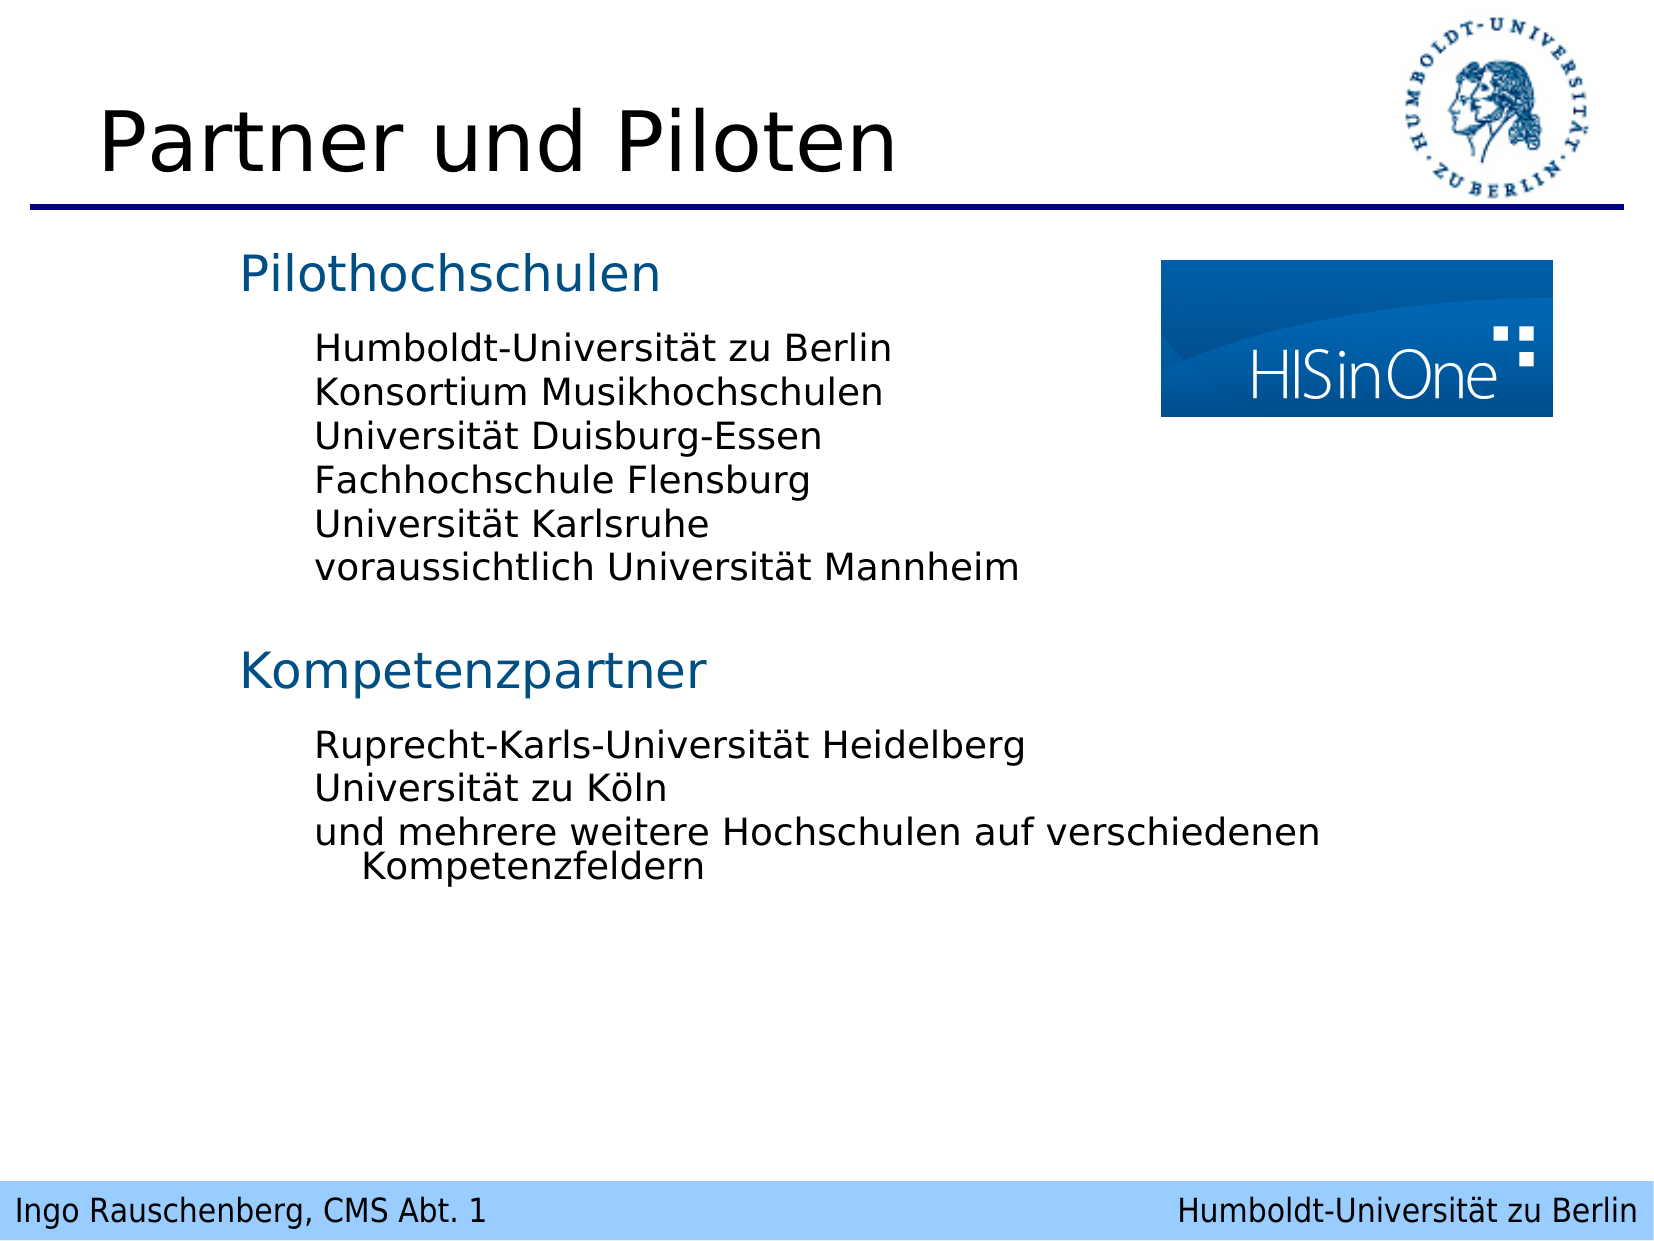

# Partner und Piloten
Pilothochschulen
Humboldt-Universität zu Berlin
Konsortium Musikhochschulen
Universität Duisburg-Essen
Fachhochschule Flensburg
Universität Karlsruhe
voraussichtlich Universität Mannheim
Kompetenzpartner
Ruprecht-Karls-Universität Heidelberg
Universität zu Köln
und mehrere weitere Hochschulen auf verschiedenen Kompetenzfeldern
Ingo Rauschenberg, CMS Abt. 1
Humboldt-Universität zu Berlin